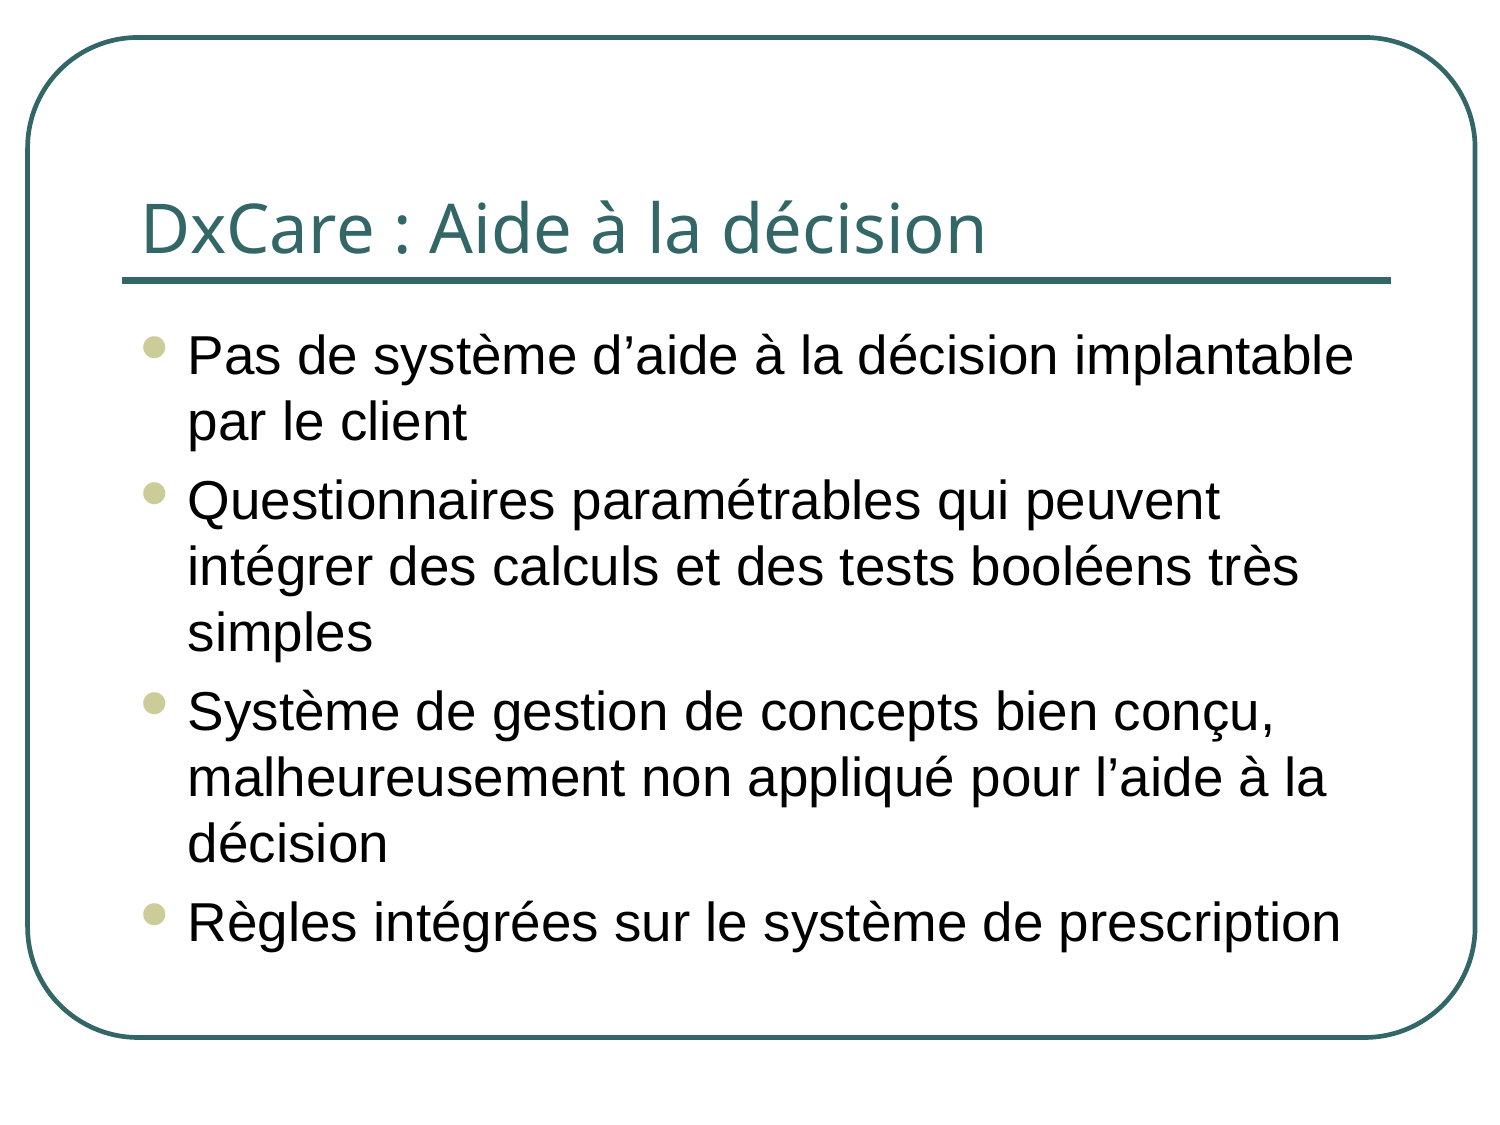

# DxCare : Aide à la décision
Pas de système d’aide à la décision implantable par le client
Questionnaires paramétrables qui peuvent intégrer des calculs et des tests booléens très simples
Système de gestion de concepts bien conçu, malheureusement non appliqué pour l’aide à la décision
Règles intégrées sur le système de prescription